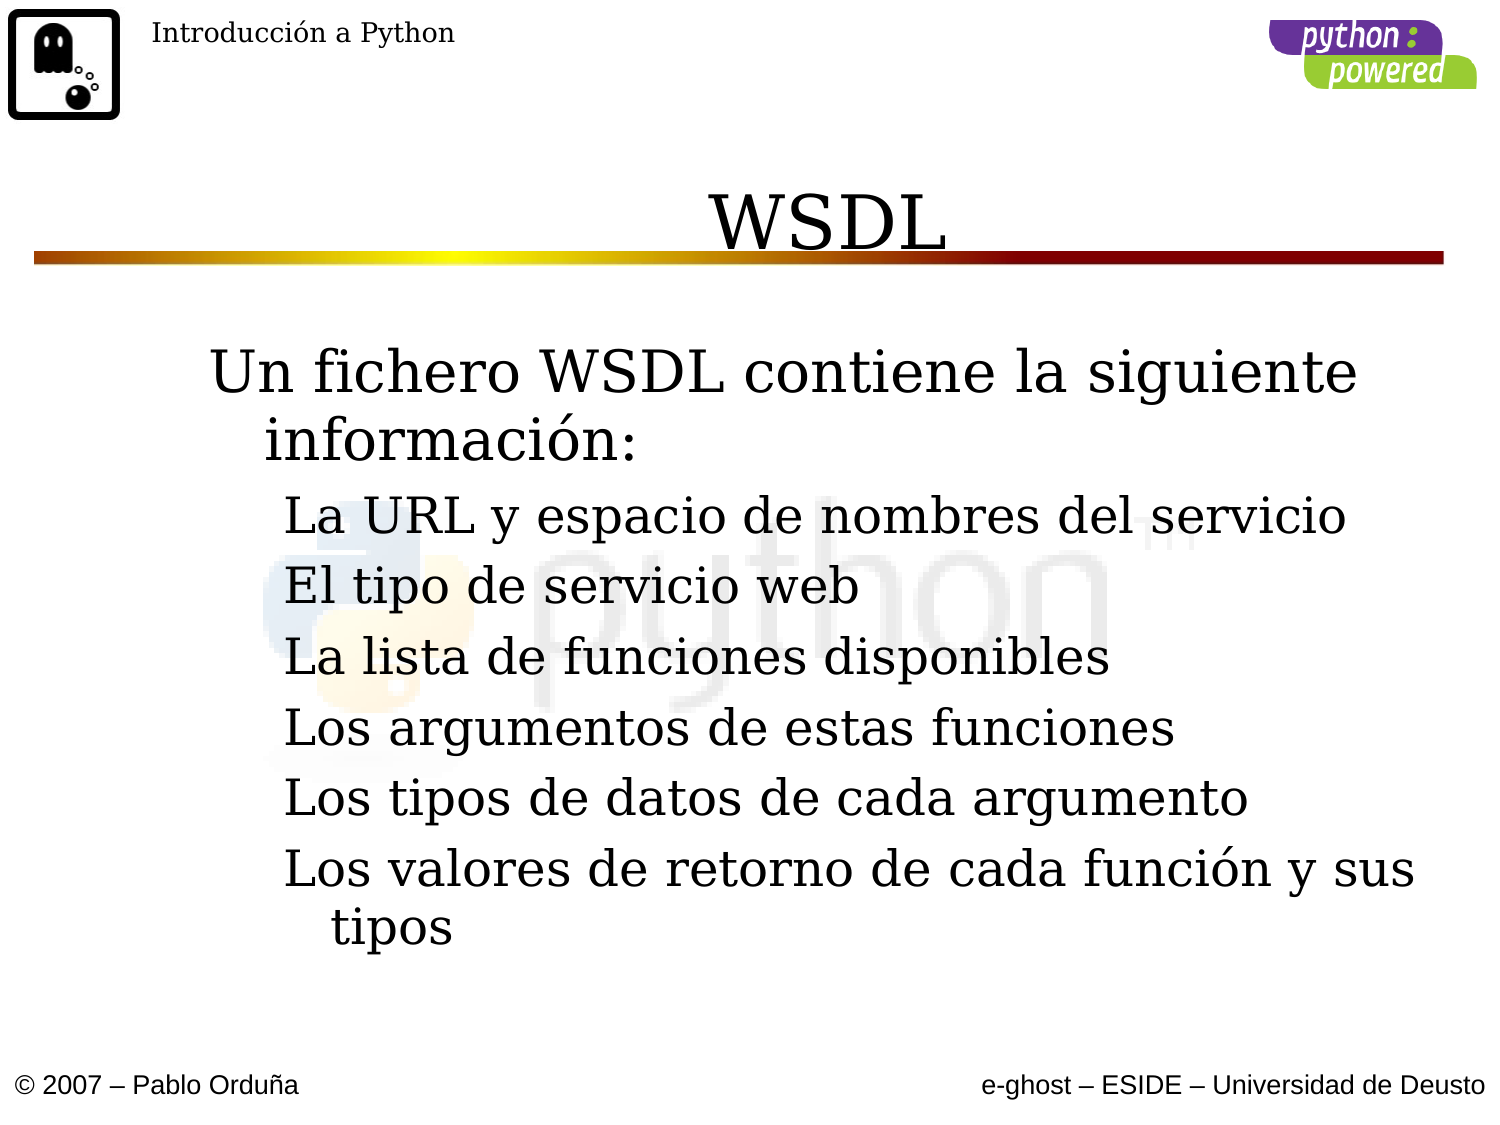

# WSDL
Un fichero WSDL contiene la siguiente información:
La URL y espacio de nombres del servicio
El tipo de servicio web
La lista de funciones disponibles
Los argumentos de estas funciones
Los tipos de datos de cada argumento
Los valores de retorno de cada función y sus tipos